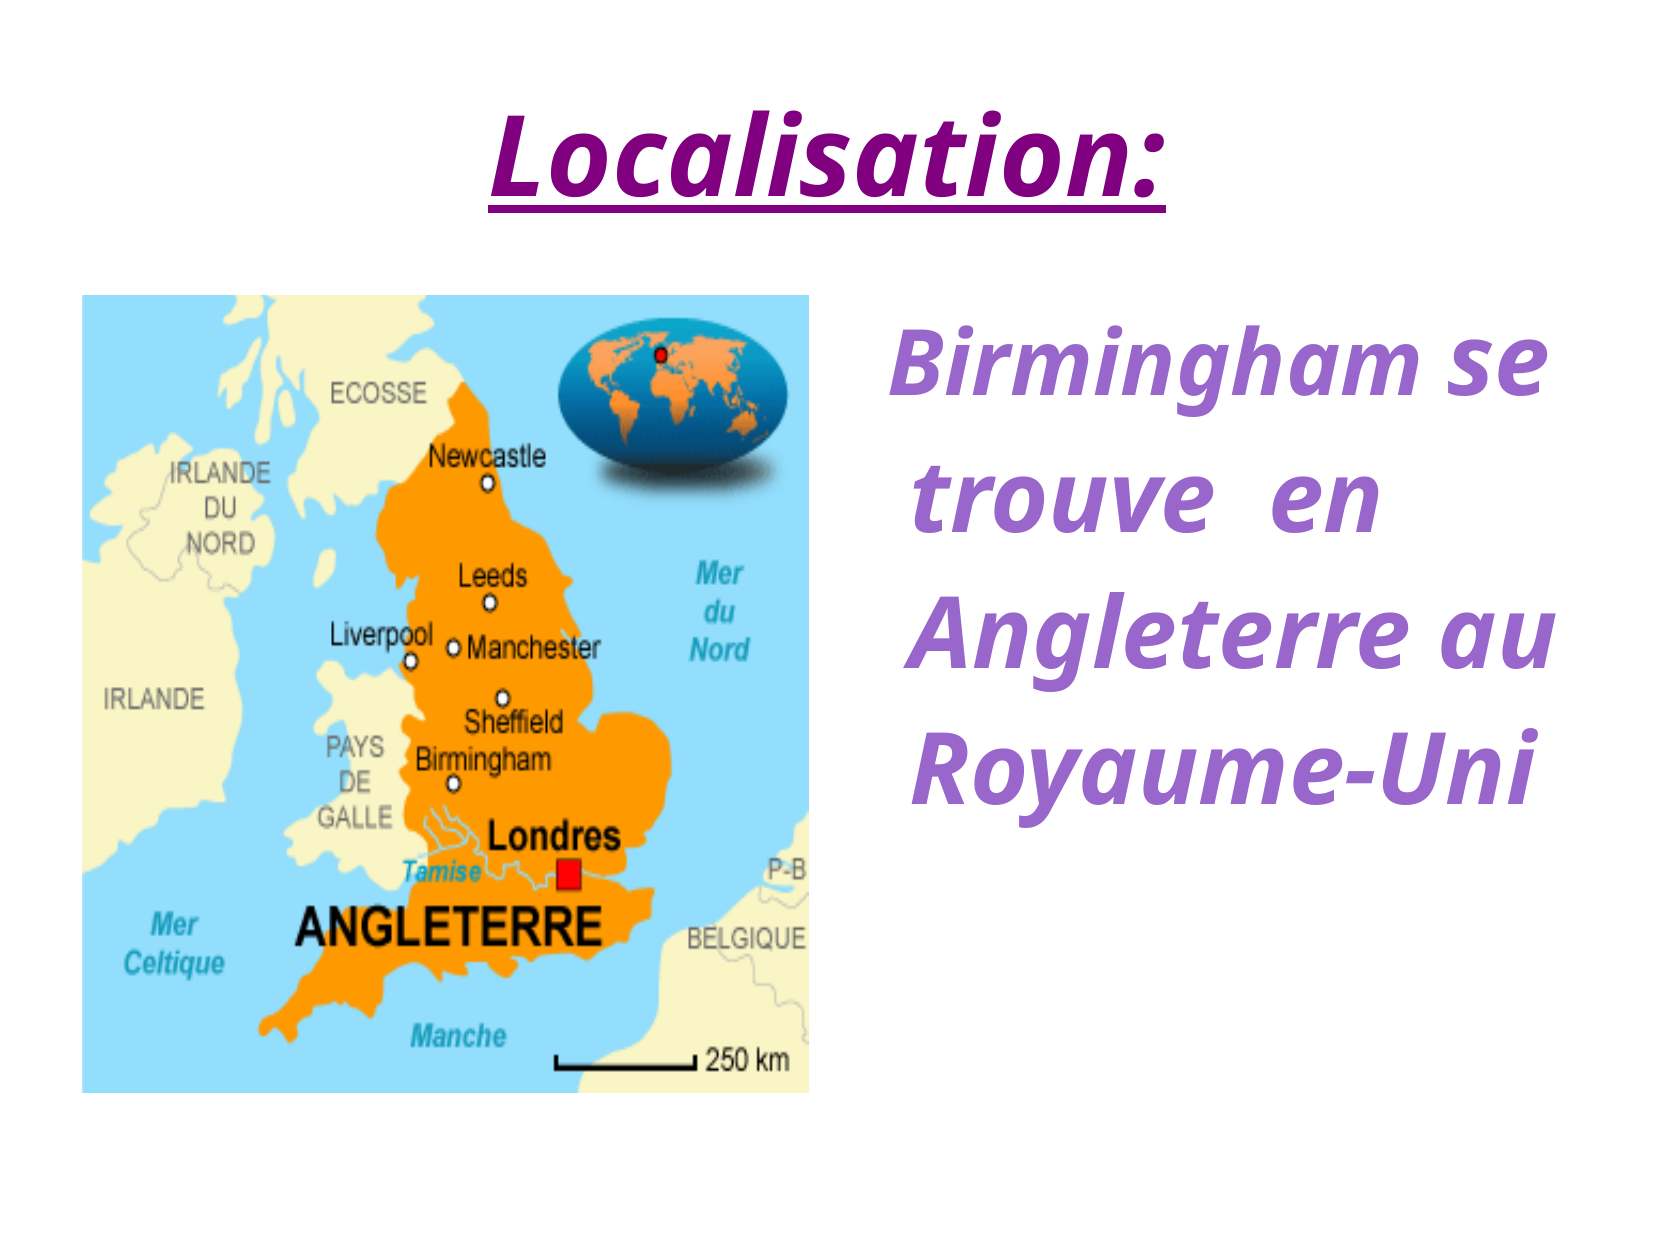

# Localisation:
 Birmingham se trouve en Angleterre au Royaume-Uni